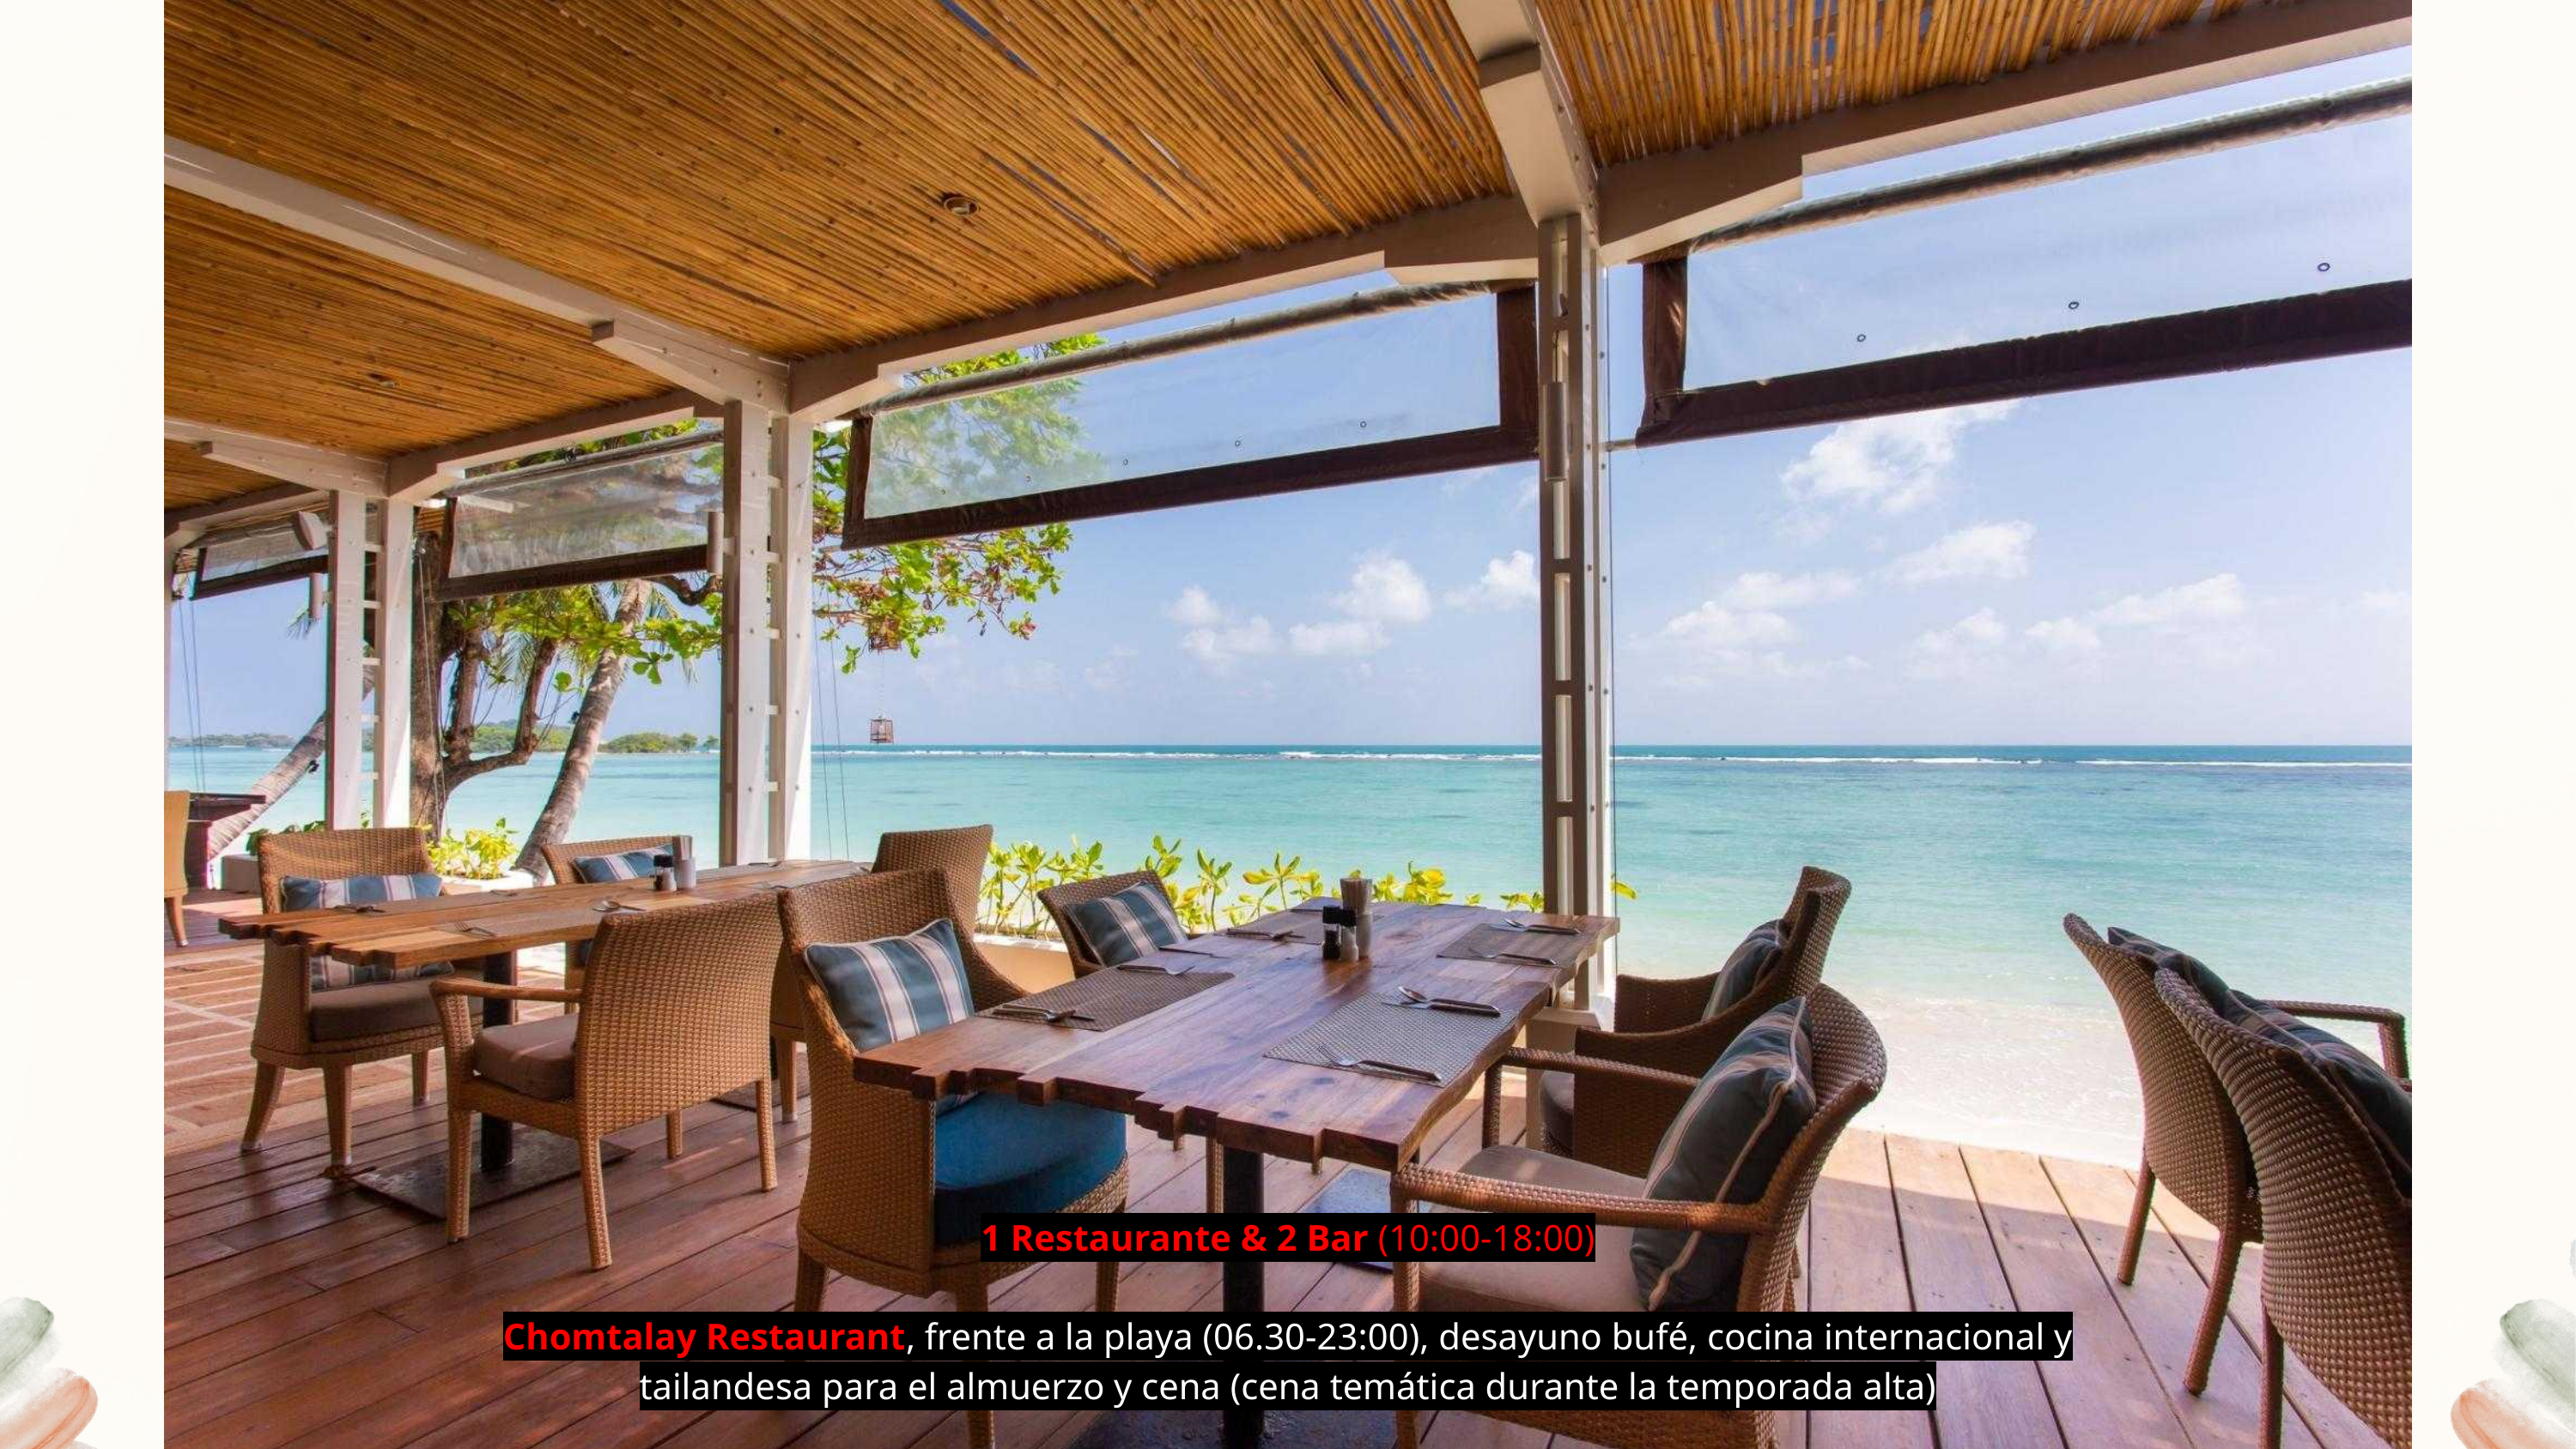

1 Restaurante & 2 Bar (10:00-18:00)
Chomtalay Restaurant, frente a la playa (06.30-23:00), desayuno bufé, cocina internacional y tailandesa para el almuerzo y cena (cena temática durante la temporada alta)